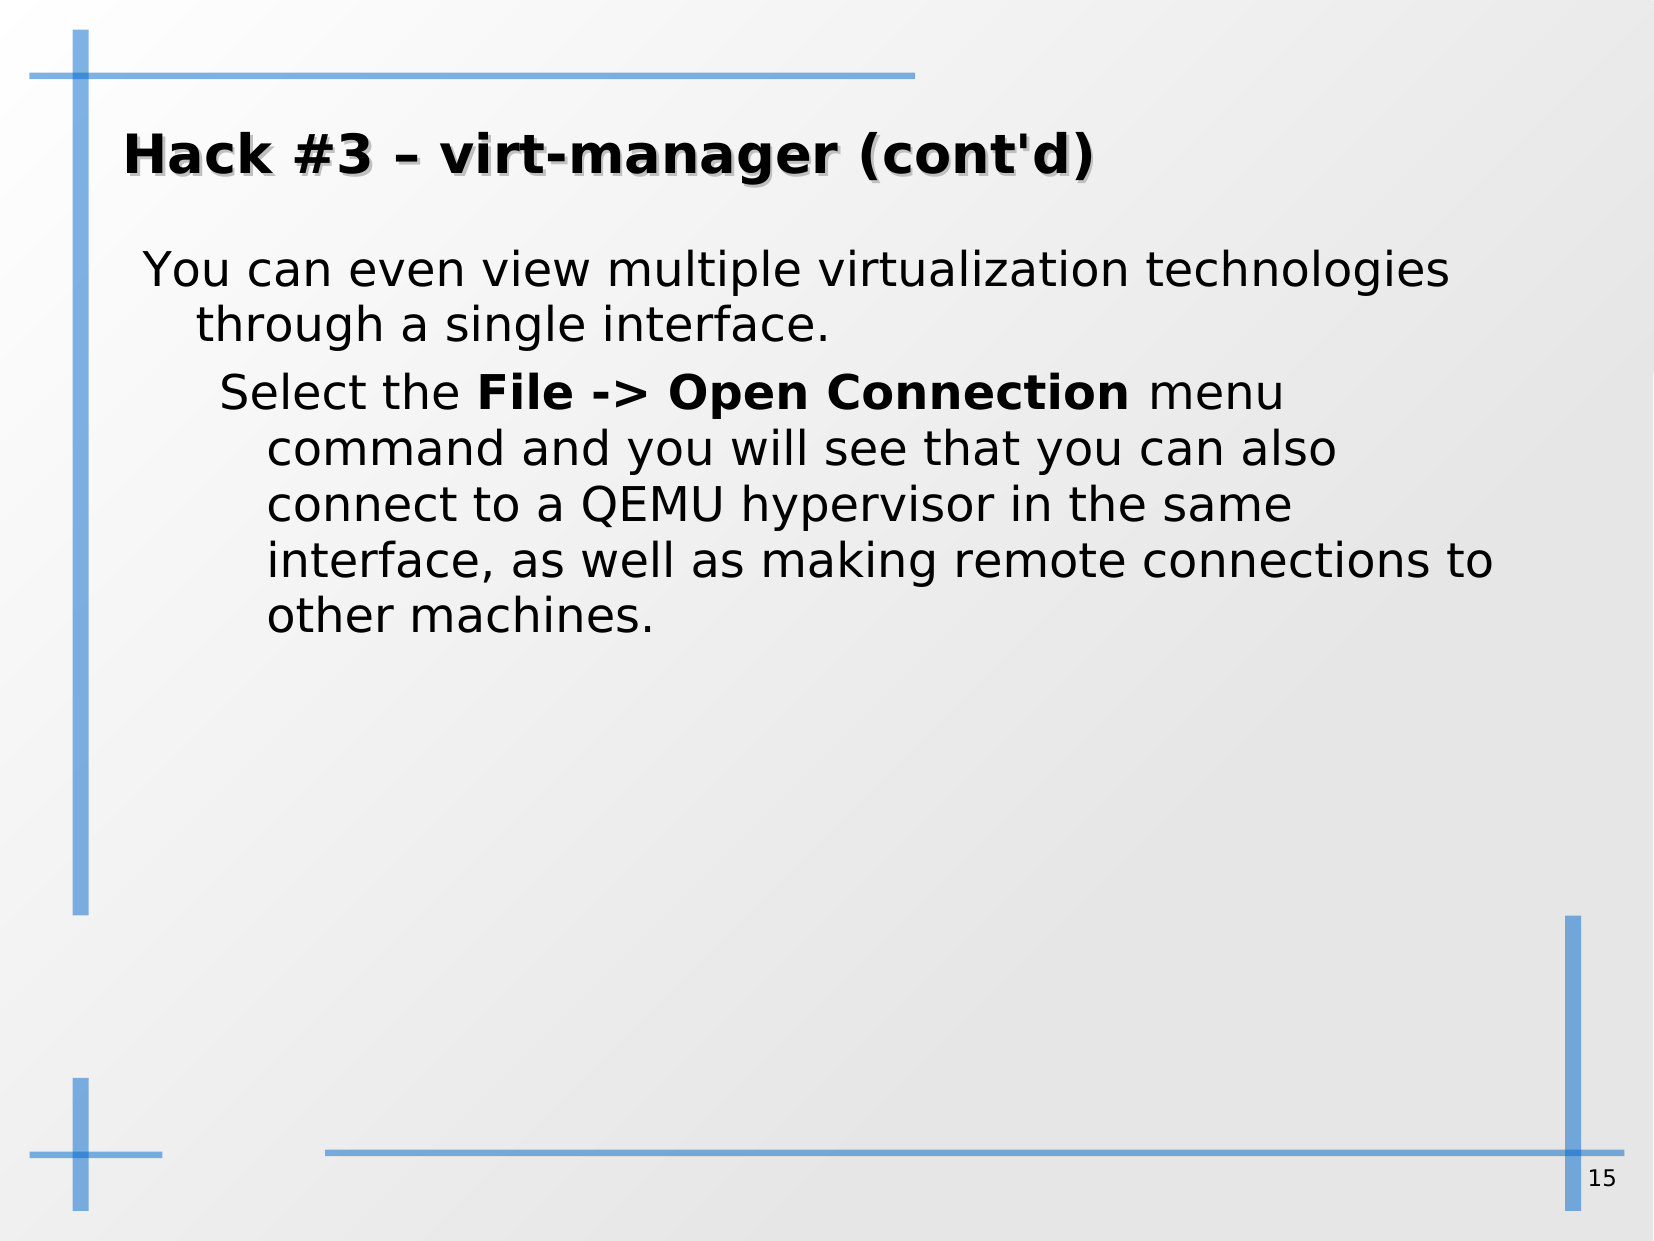

# Hack #3 – virt-manager (cont'd)
You can even view multiple virtualization technologies through a single interface.
Select the File -> Open Connection menu command and you will see that you can also connect to a QEMU hypervisor in the same interface, as well as making remote connections to other machines.